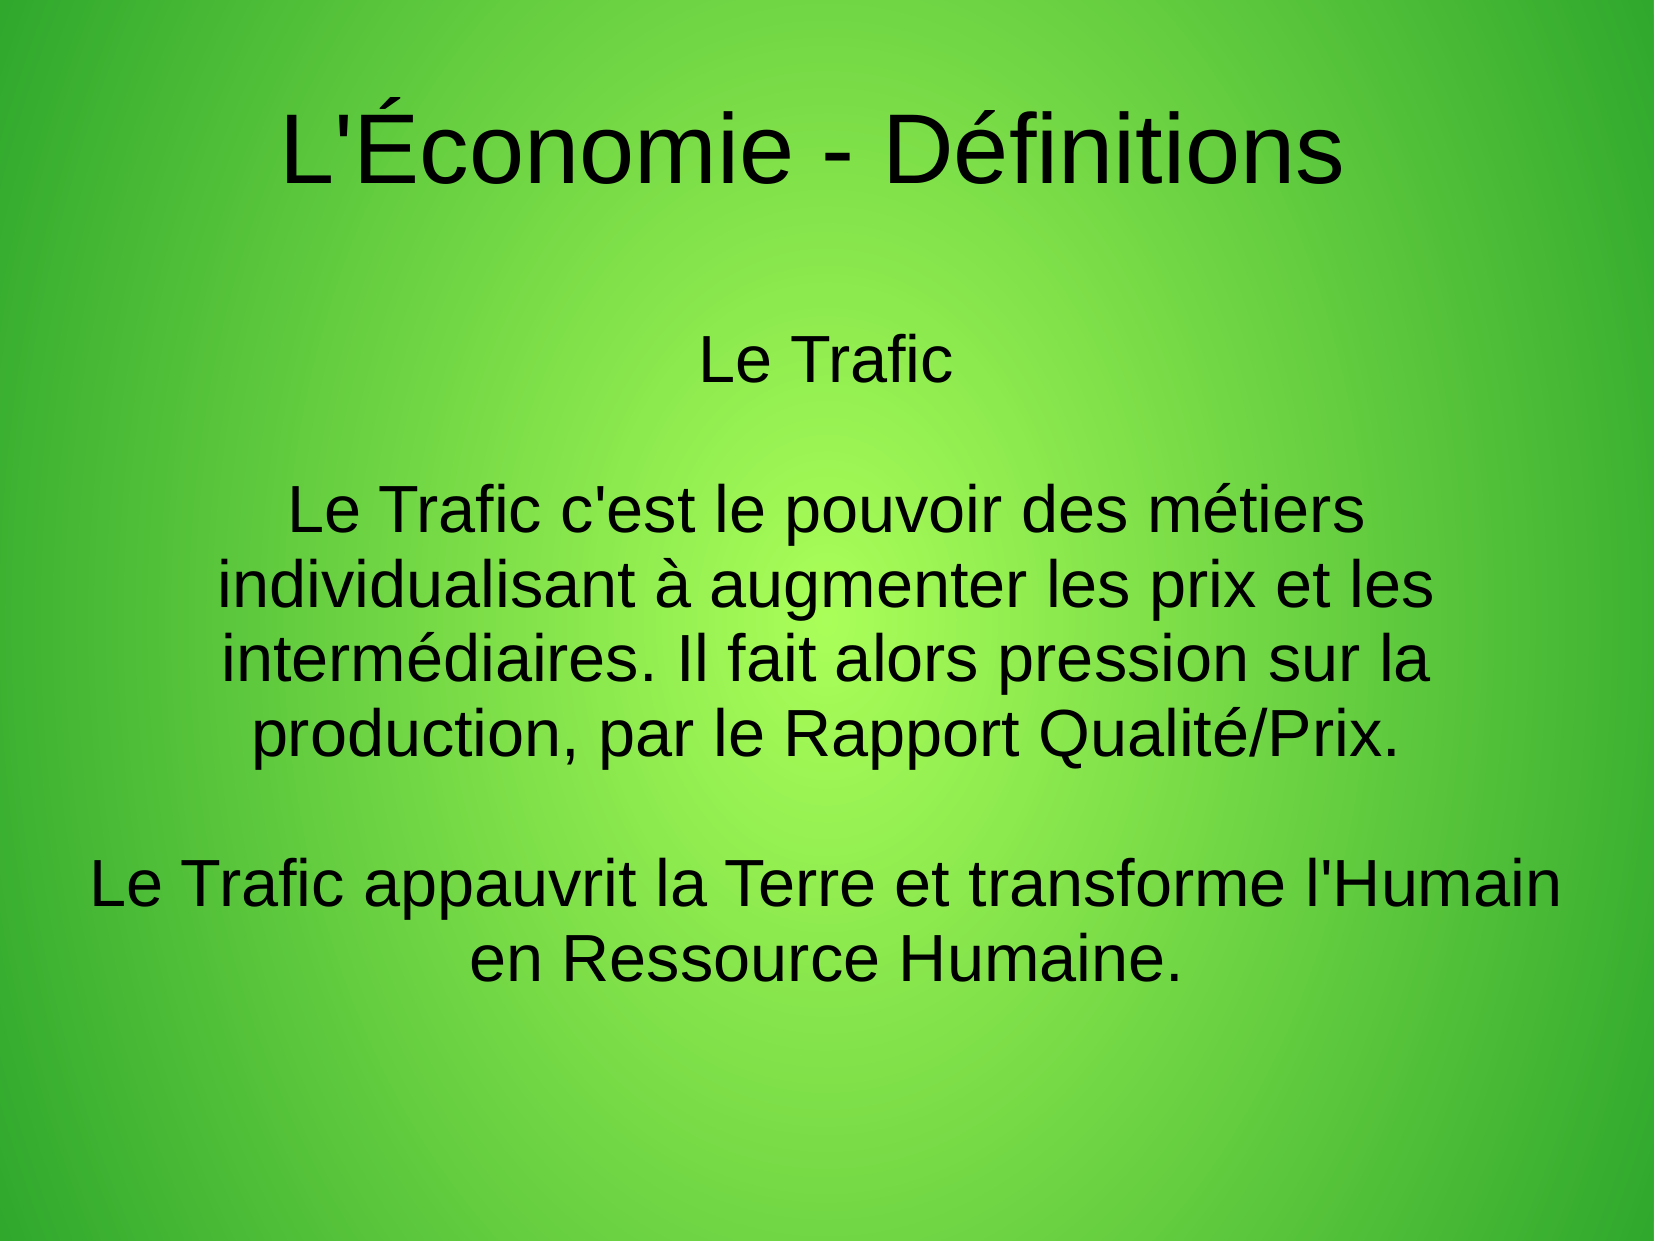

# L'Économie - Définitions
Le Trafic
Le Trafic c'est le pouvoir des métiers individualisant à augmenter les prix et les intermédiaires. Il fait alors pression sur la production, par le Rapport Qualité/Prix.
Le Trafic appauvrit la Terre et transforme l'Humain en Ressource Humaine.